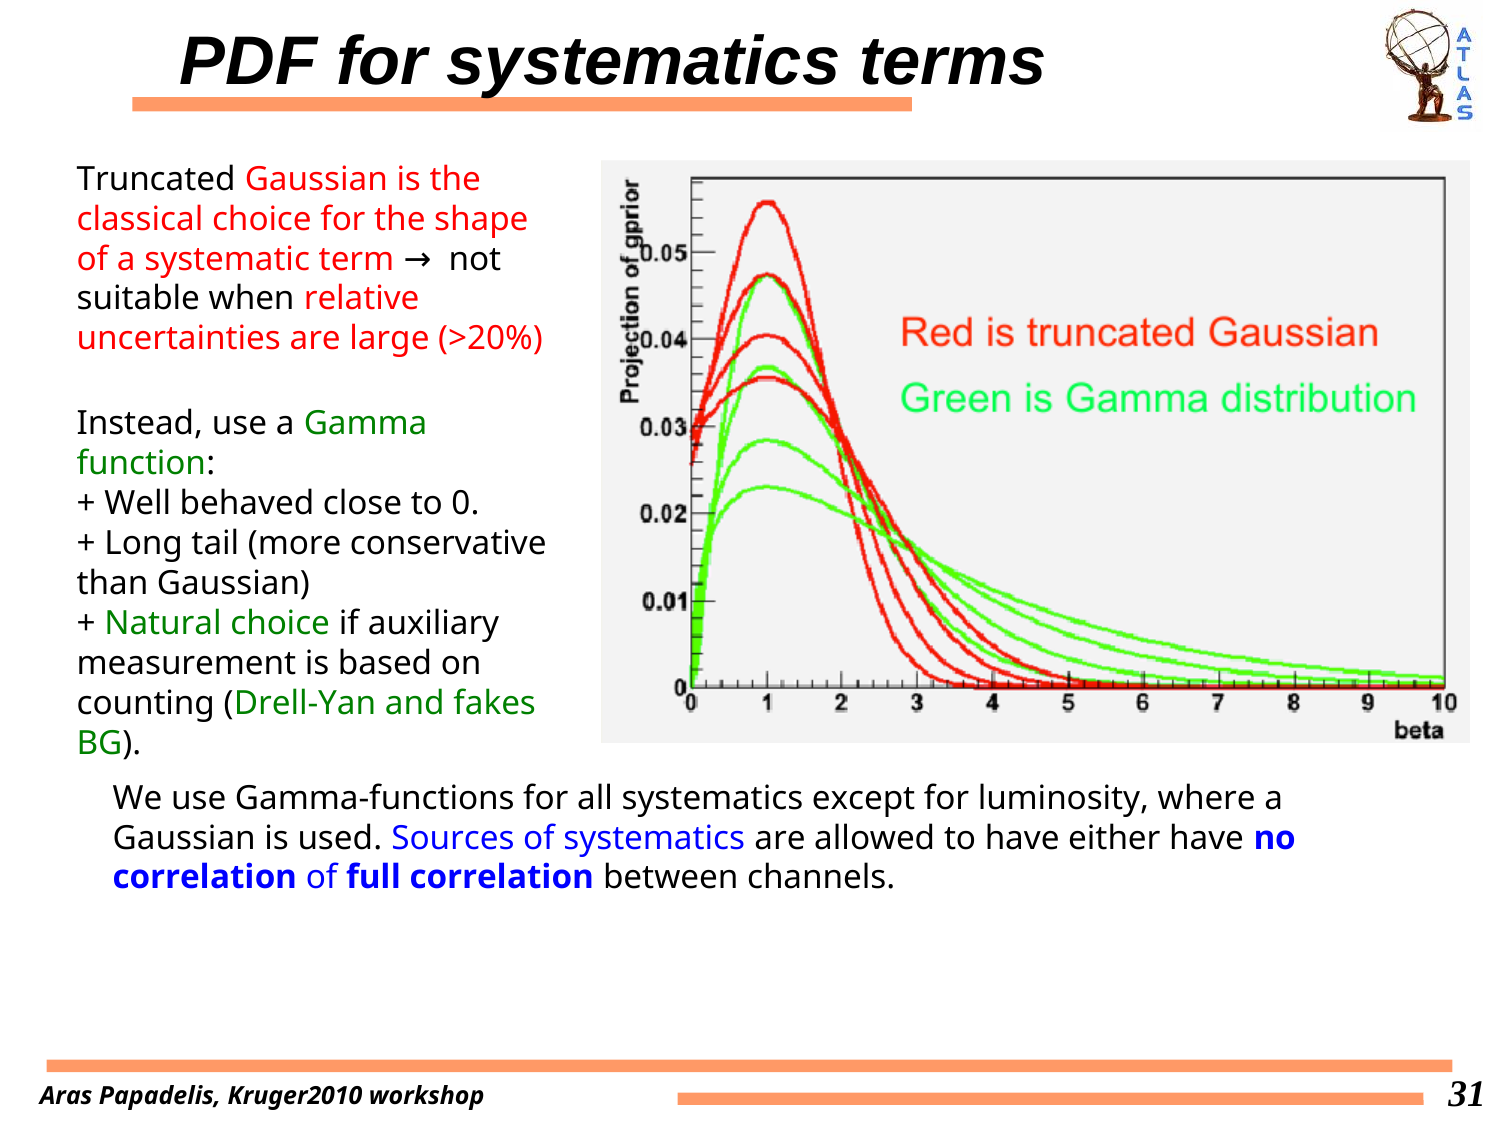

# PDF for systematics terms
Truncated Gaussian is the classical choice for the shape of a systematic term → not suitable when relative uncertainties are large (>20%)
Instead, use a Gamma function:
+ Well behaved close to 0.
+ Long tail (more conservative than Gaussian)
+ Natural choice if auxiliary measurement is based on counting (Drell-Yan and fakes BG).
We use Gamma-functions for all systematics except for luminosity, where a Gaussian is used. Sources of systematics are allowed to have either have no correlation of full correlation between channels.